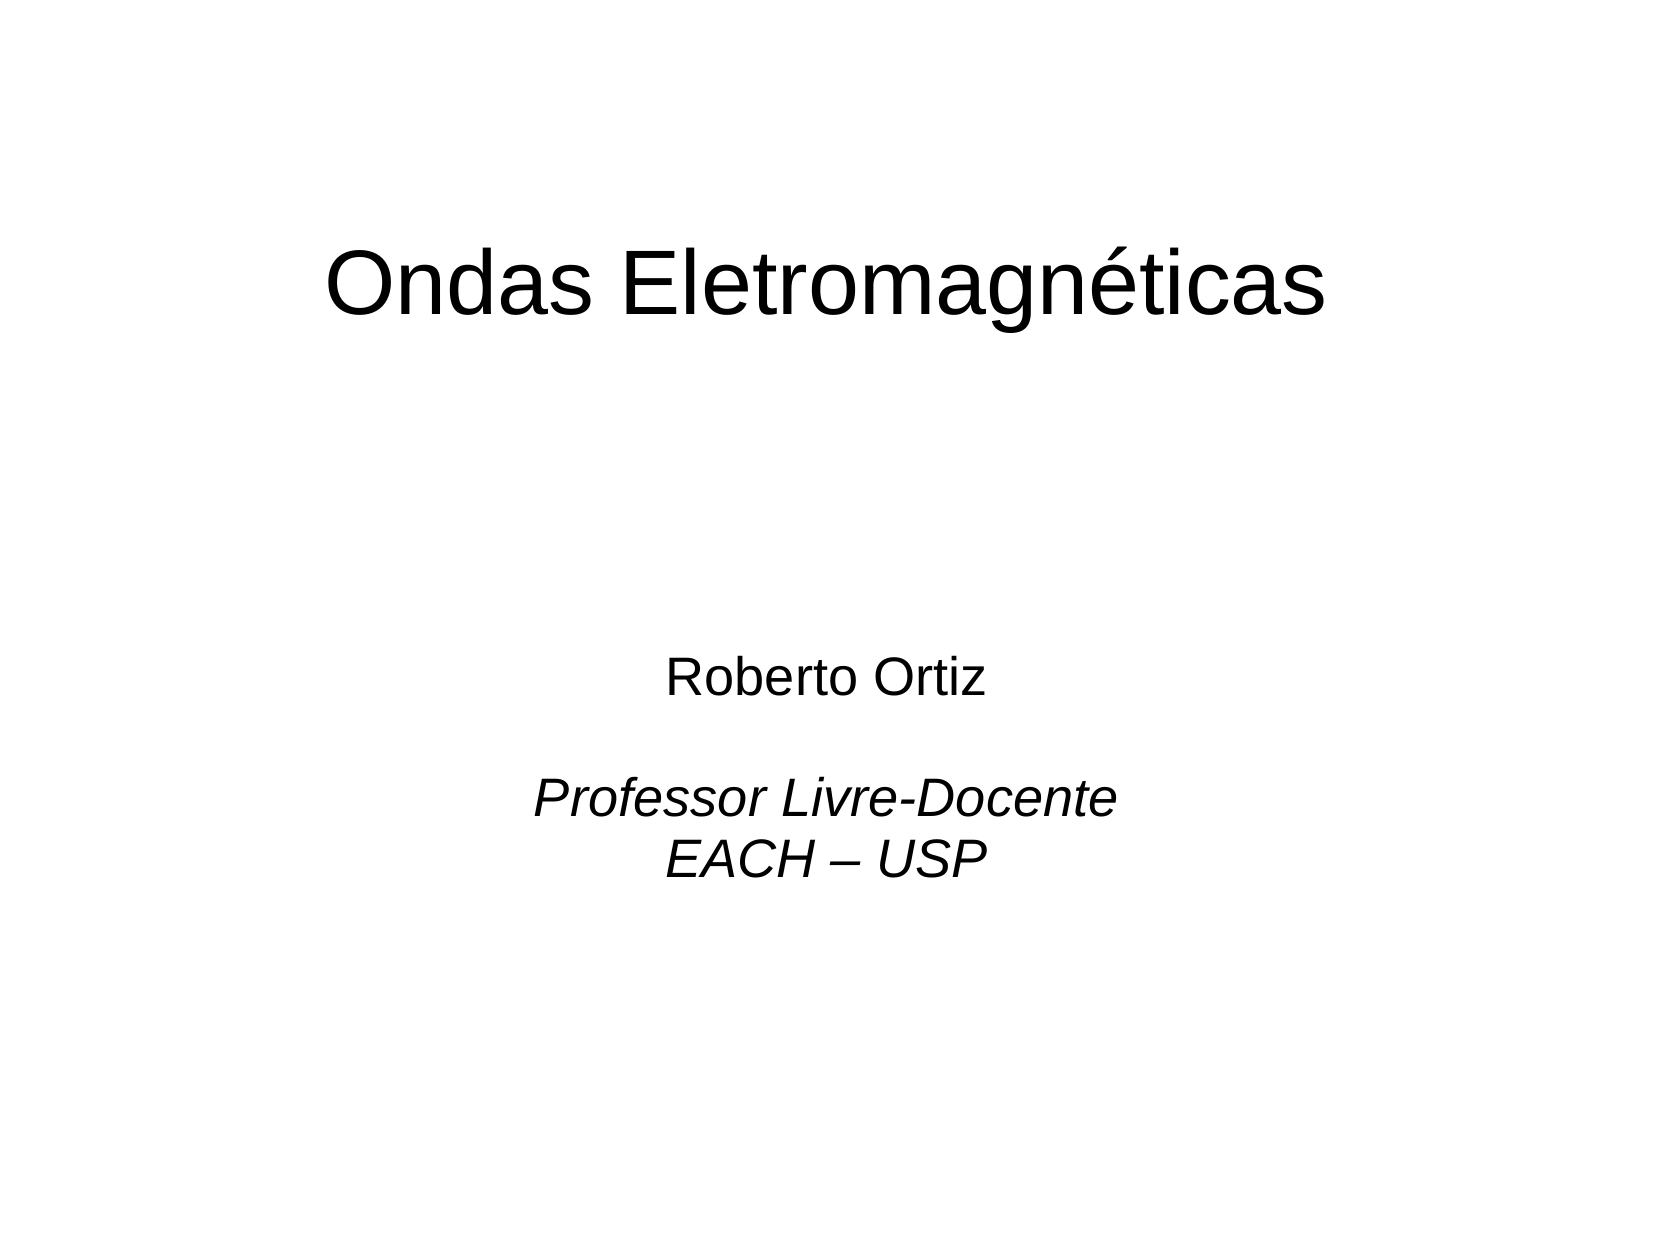

# Ondas Eletromagnéticas
Roberto Ortiz
Professor Livre-Docente
EACH – USP